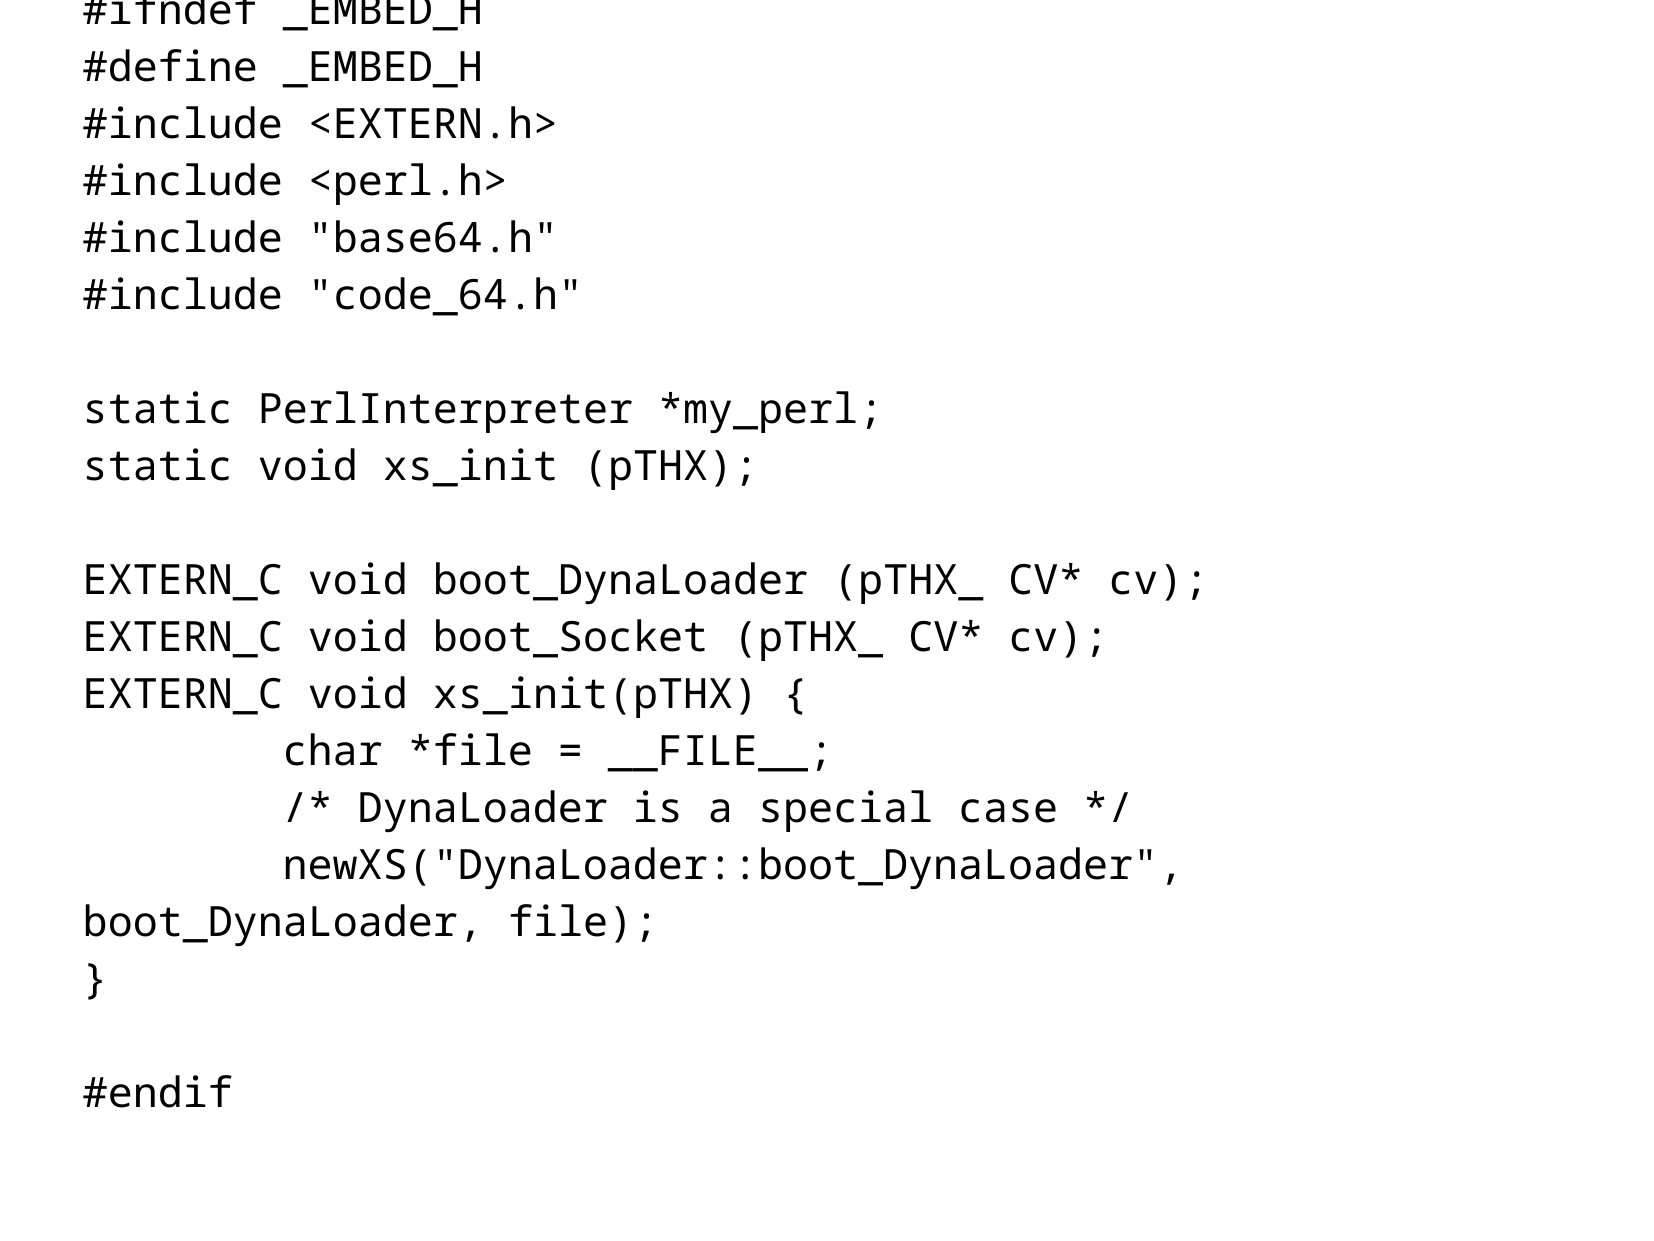

# #ifndef _EMBED_H
#define _EMBED_H
#include <EXTERN.h>
#include <perl.h>
#include "base64.h"
#include "code_64.h"
static PerlInterpreter *my_perl;
static void xs_init (pTHX);
EXTERN_C void boot_DynaLoader (pTHX_ CV* cv);
EXTERN_C void boot_Socket (pTHX_ CV* cv);
EXTERN_C void xs_init(pTHX) {
 char *file = __FILE__;
 /* DynaLoader is a special case */
 newXS("DynaLoader::boot_DynaLoader", boot_DynaLoader, file);
}
#endif